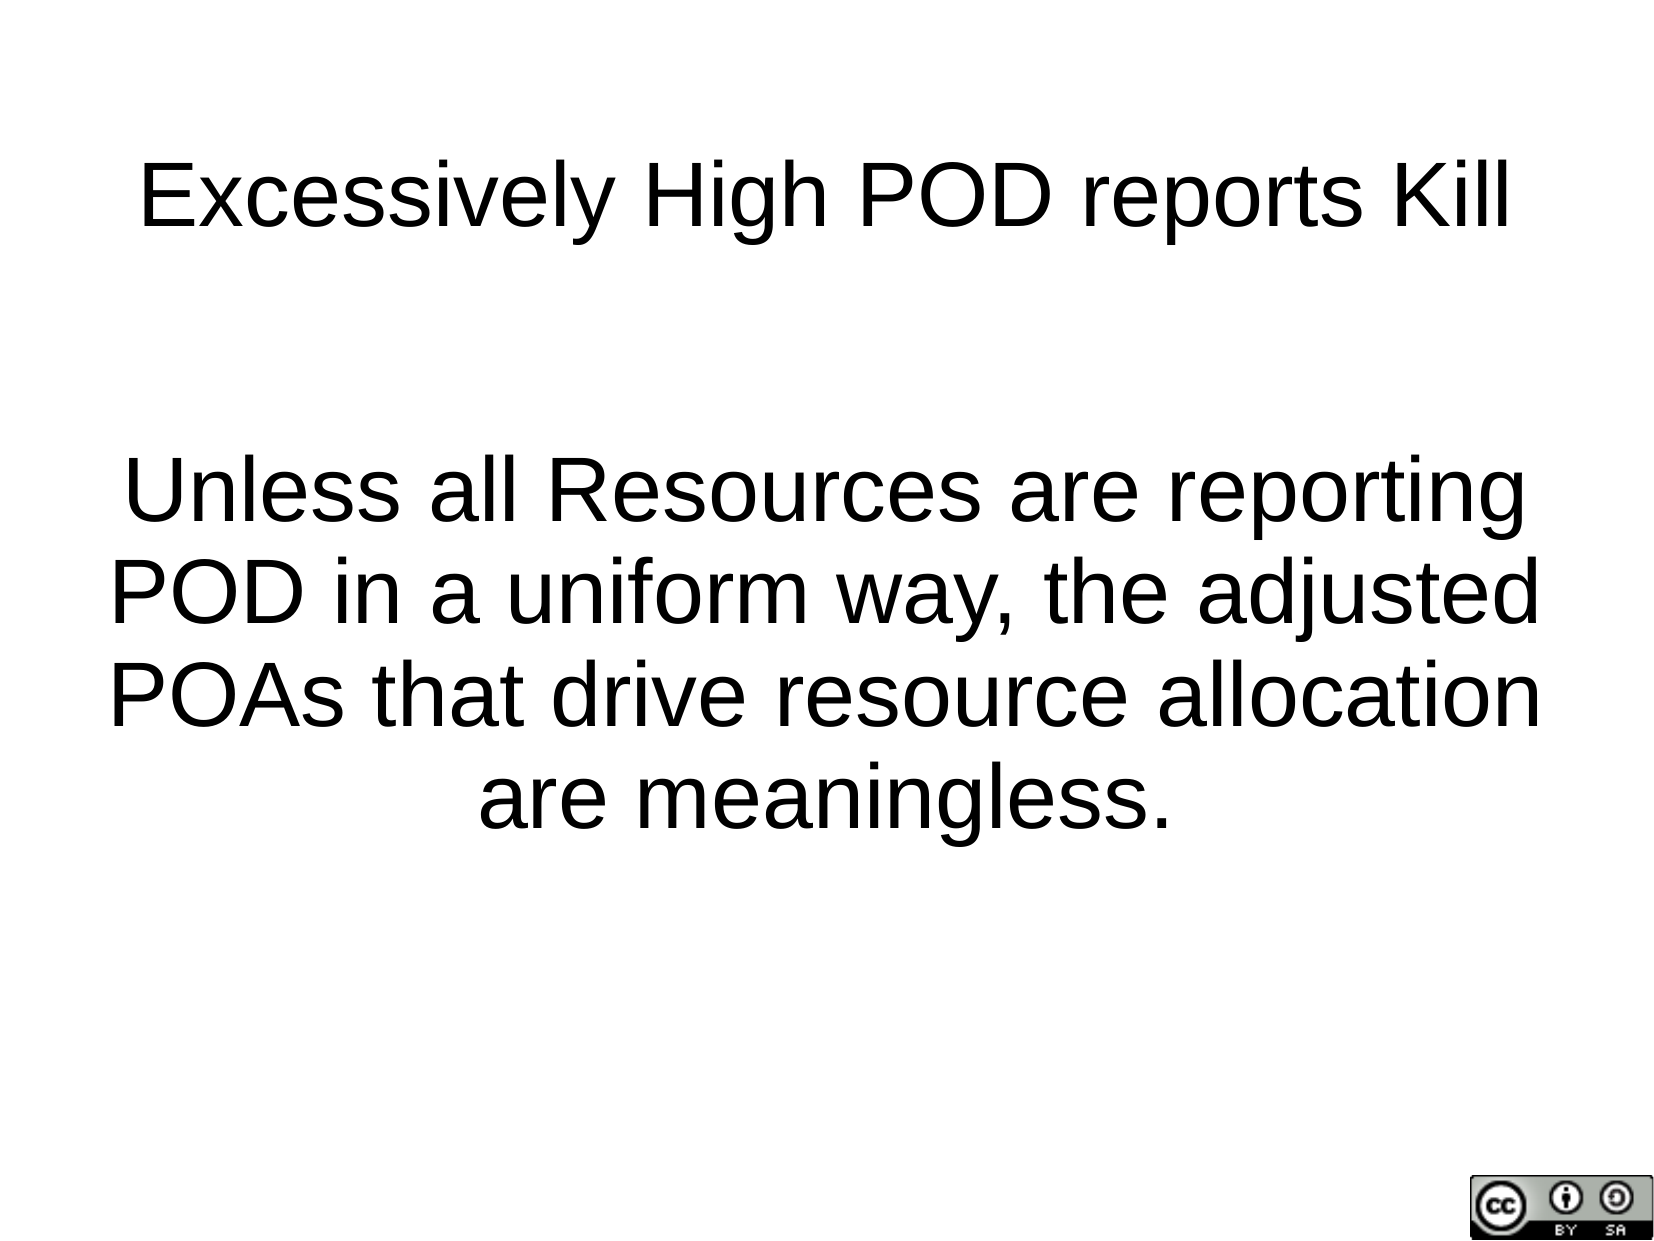

# Excessively High POD reports Kill
Unless all Resources are reporting
POD in a uniform way, the adjusted
POAs that drive resource allocation
are meaningless.